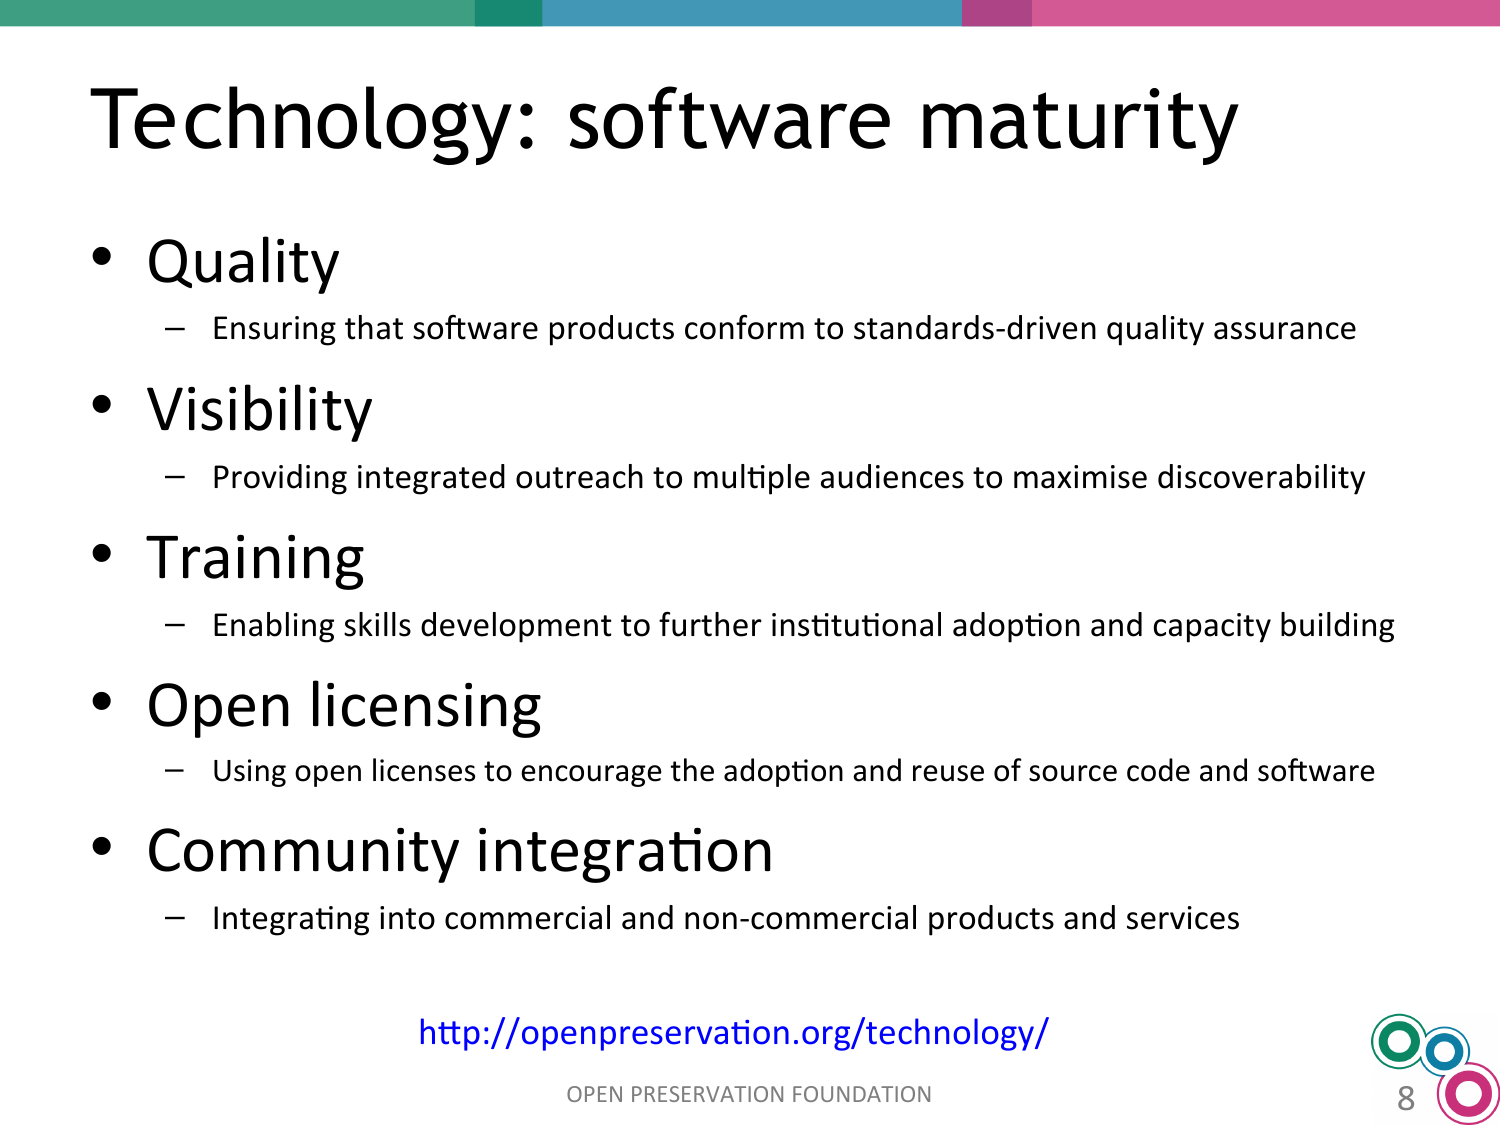

# Technology: software maturity
Quality
Ensuring that software products conform to standards-driven quality assurance
Visibility
Providing integrated outreach to multiple audiences to maximise discoverability
Training
Enabling skills development to further institutional adoption and capacity building
Open licensing
Using open licenses to encourage the adoption and reuse of source code and software
Community integration
Integrating into commercial and non-commercial products and services
http://openpreservation.org/technology/